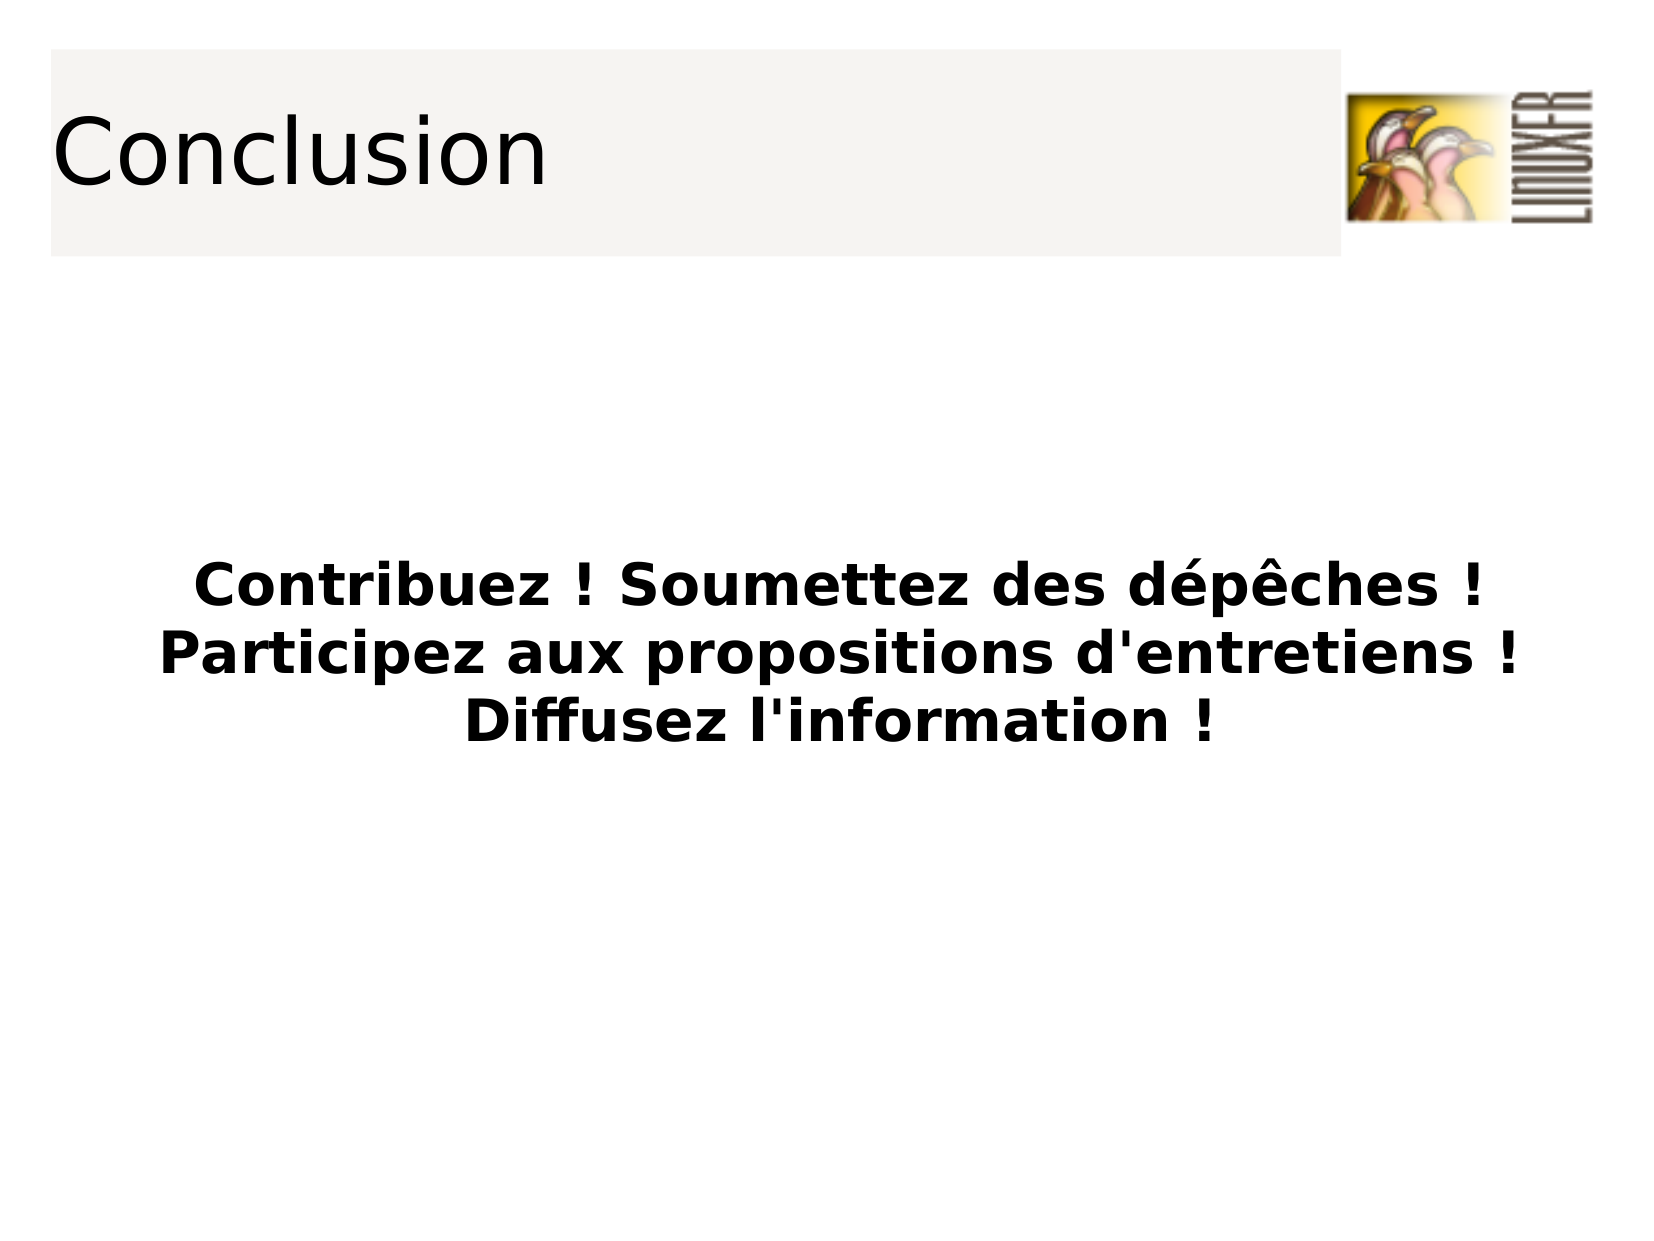

# Conclusion
Contribuez ! Soumettez des dépêches ! Participez aux propositions d'entretiens ! Diffusez l'information !
4665